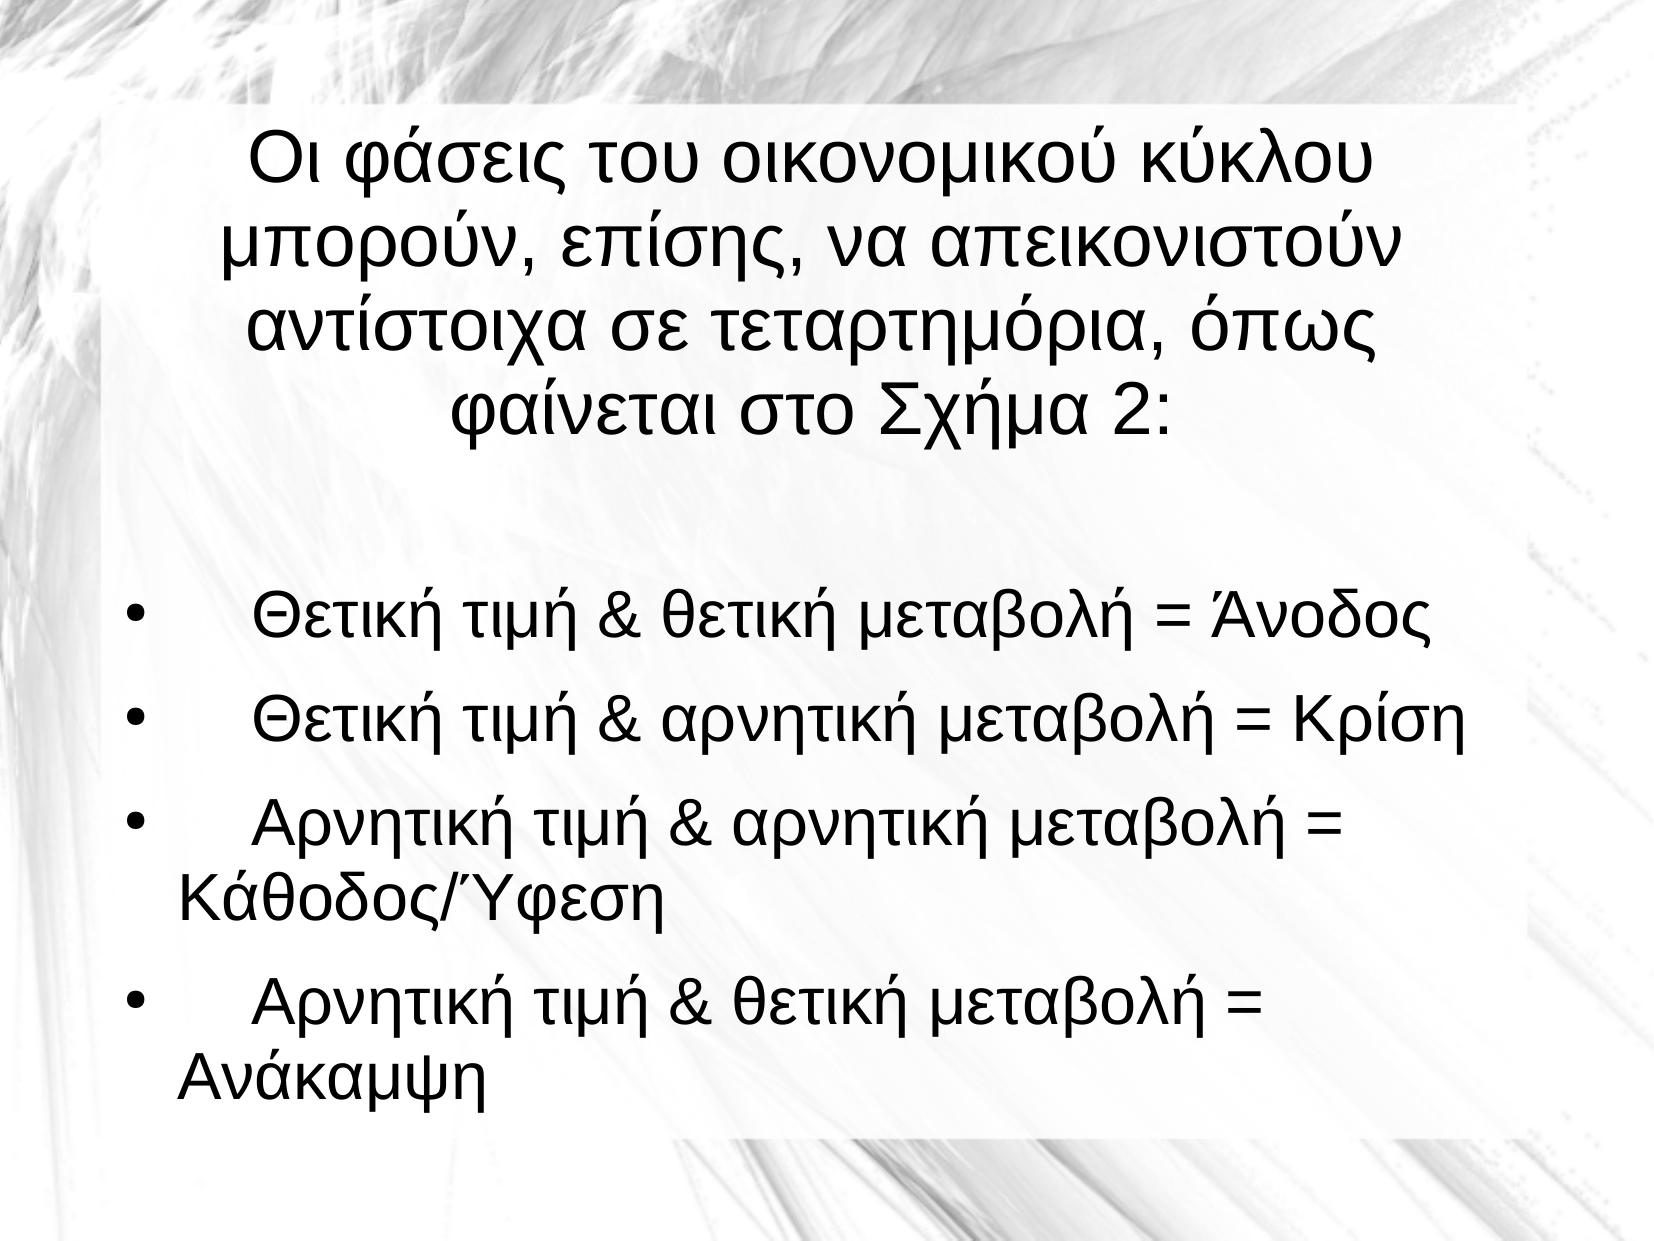

# Οι φάσεις του οικονομικού κύκλου μπορούν, επίσης, να απεικονιστούν αντίστοιχα σε τεταρτημόρια, όπως φαίνεται στο Σχήμα 2:
 Θετική τιμή & θετική μεταβολή = Άνοδος
 Θετική τιμή & αρνητική μεταβολή = Κρίση
 Αρνητική τιμή & αρνητική μεταβολή = Κάθοδος/Ύφεση
 Αρνητική τιμή & θετική μεταβολή = Ανάκαμψη